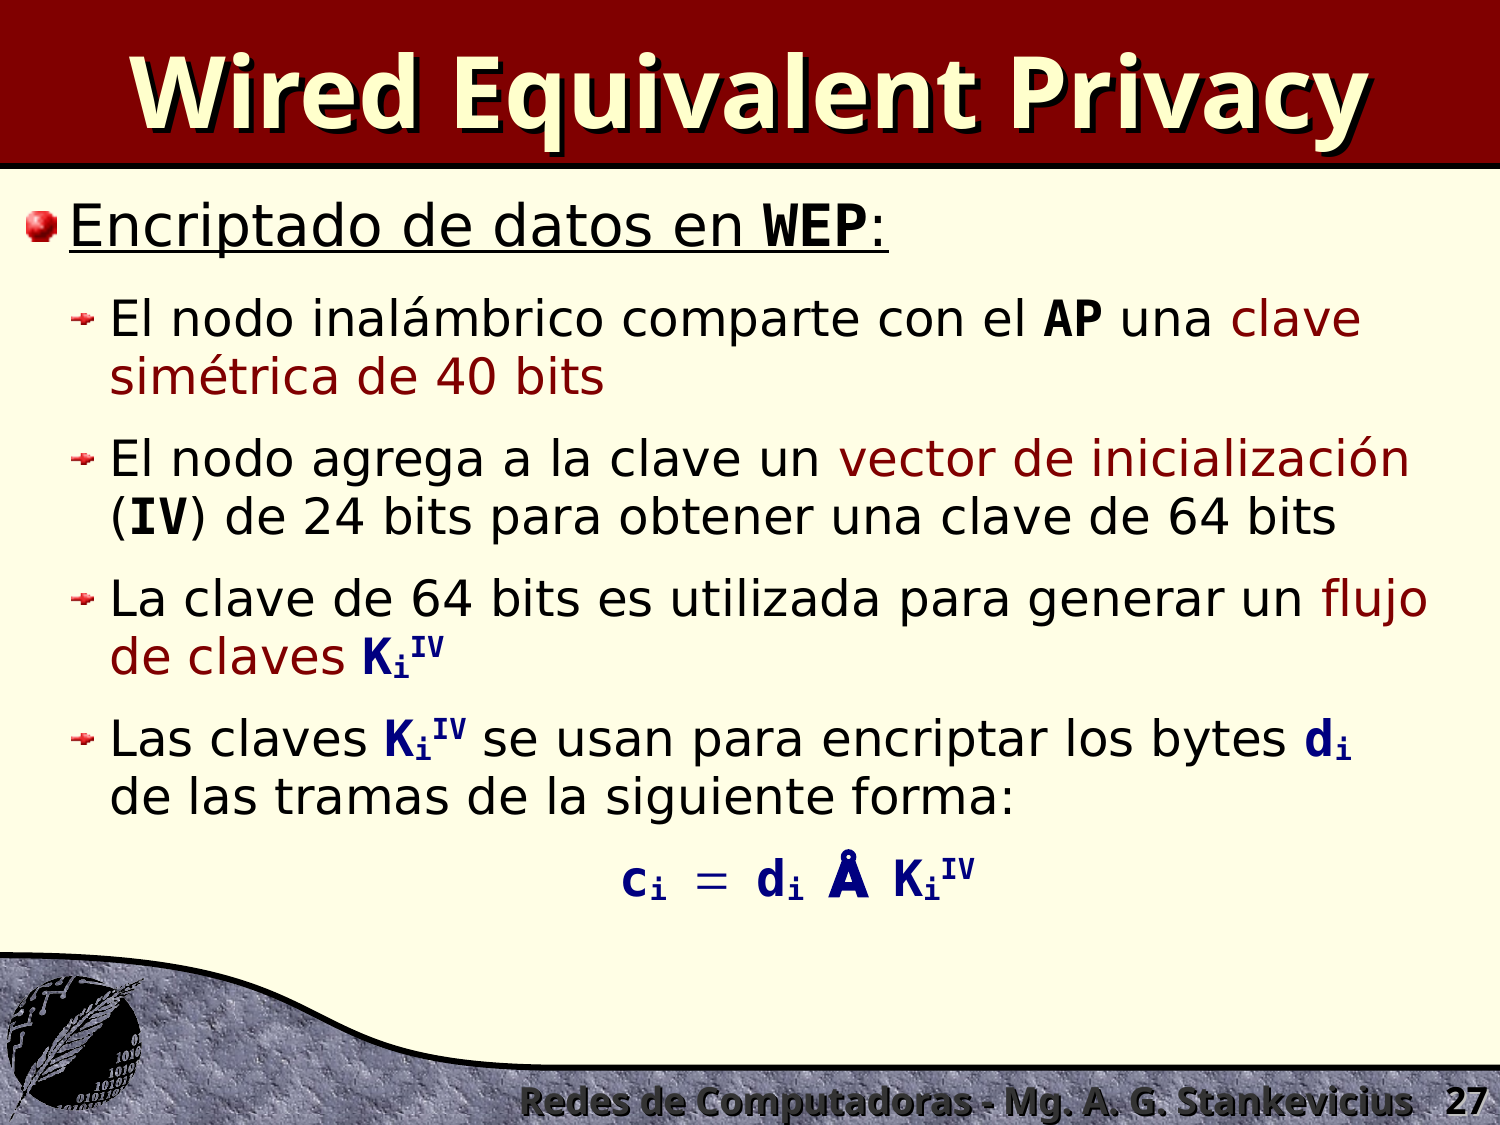

# Wired Equivalent Privacy
Encriptado de datos en WEP:
El nodo inalámbrico comparte con el AP una clave simétrica de 40 bits
El nodo agrega a la clave un vector de inicialización (IV) de 24 bits para obtener una clave de 64 bits
La clave de 64 bits es utilizada para generar un flujo de claves KiIV
Las claves KiIV se usan para encriptar los bytes di
de las tramas de la siguiente forma:
ci = di Å KiIV
27